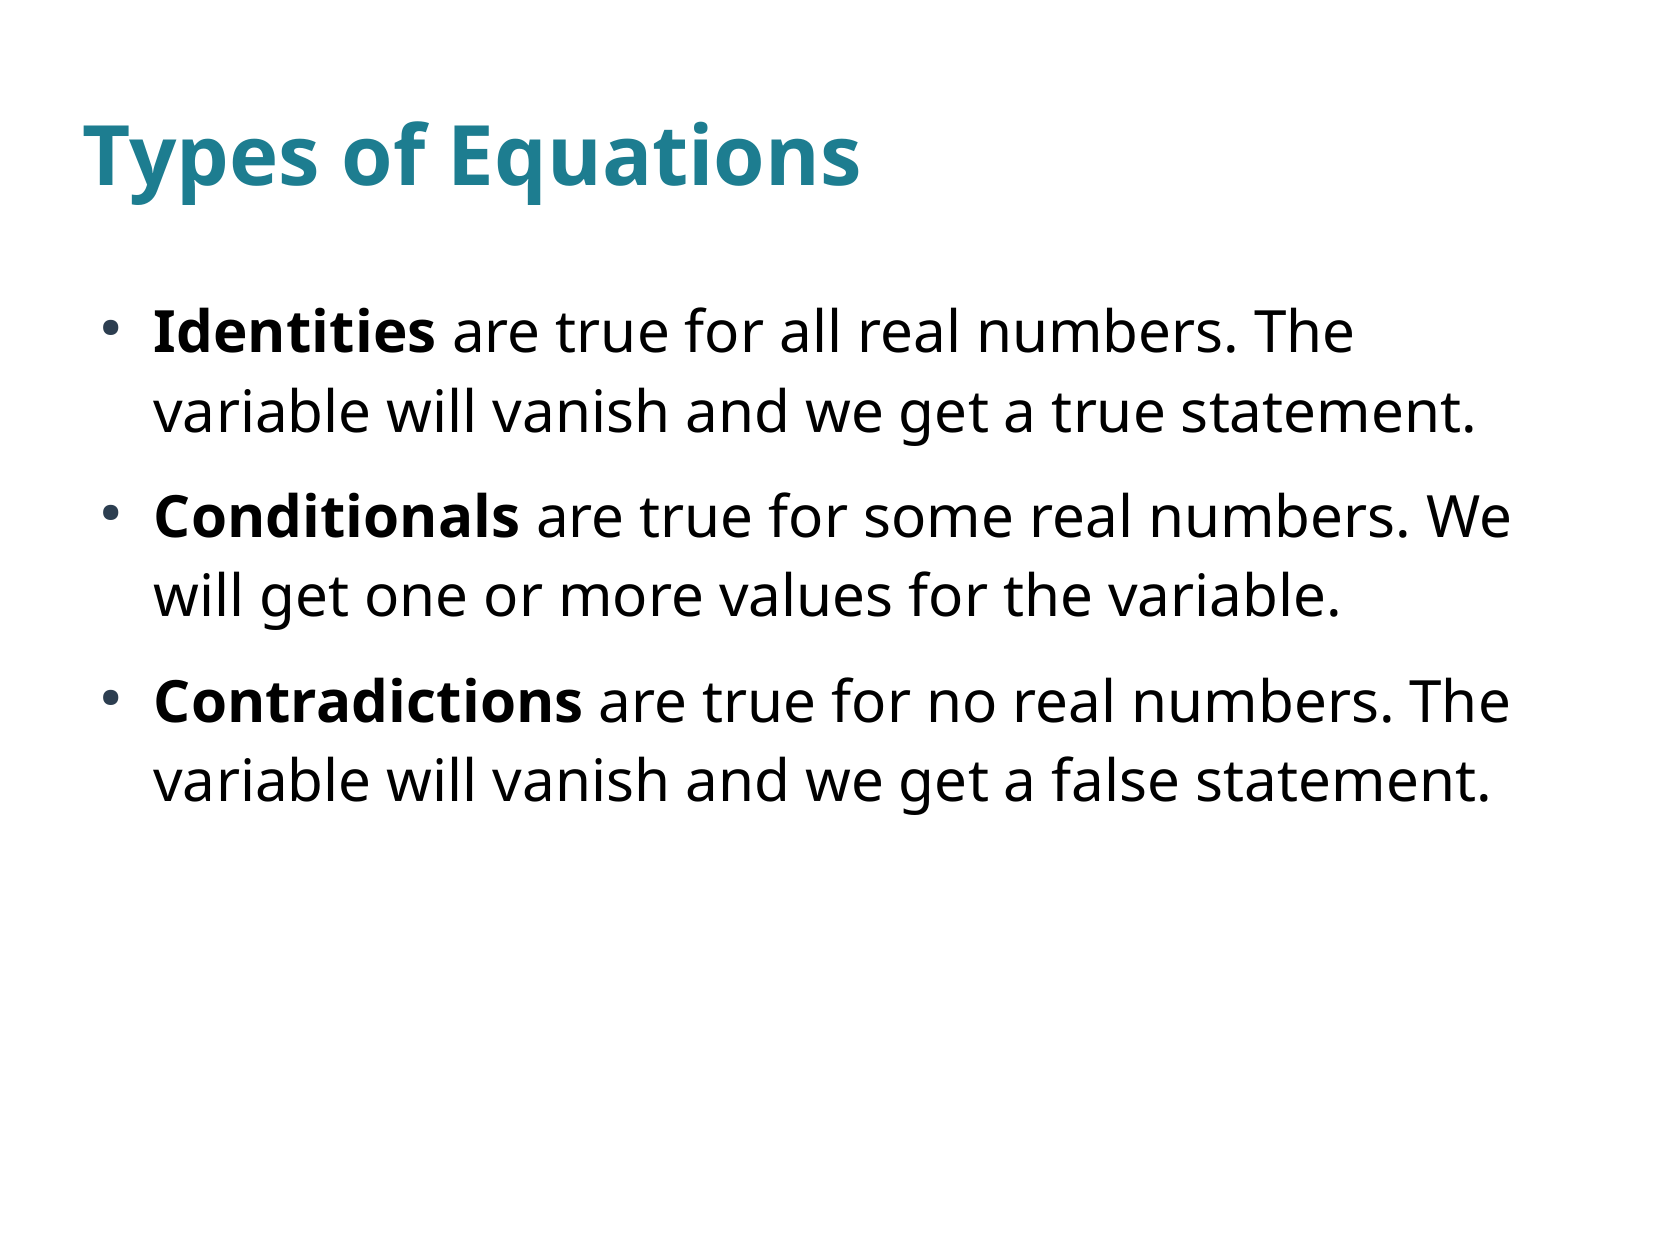

# Types of Equations
Identities are true for all real numbers. The variable will vanish and we get a true statement.
Conditionals are true for some real numbers. We will get one or more values for the variable.
Contradictions are true for no real numbers. The variable will vanish and we get a false statement.